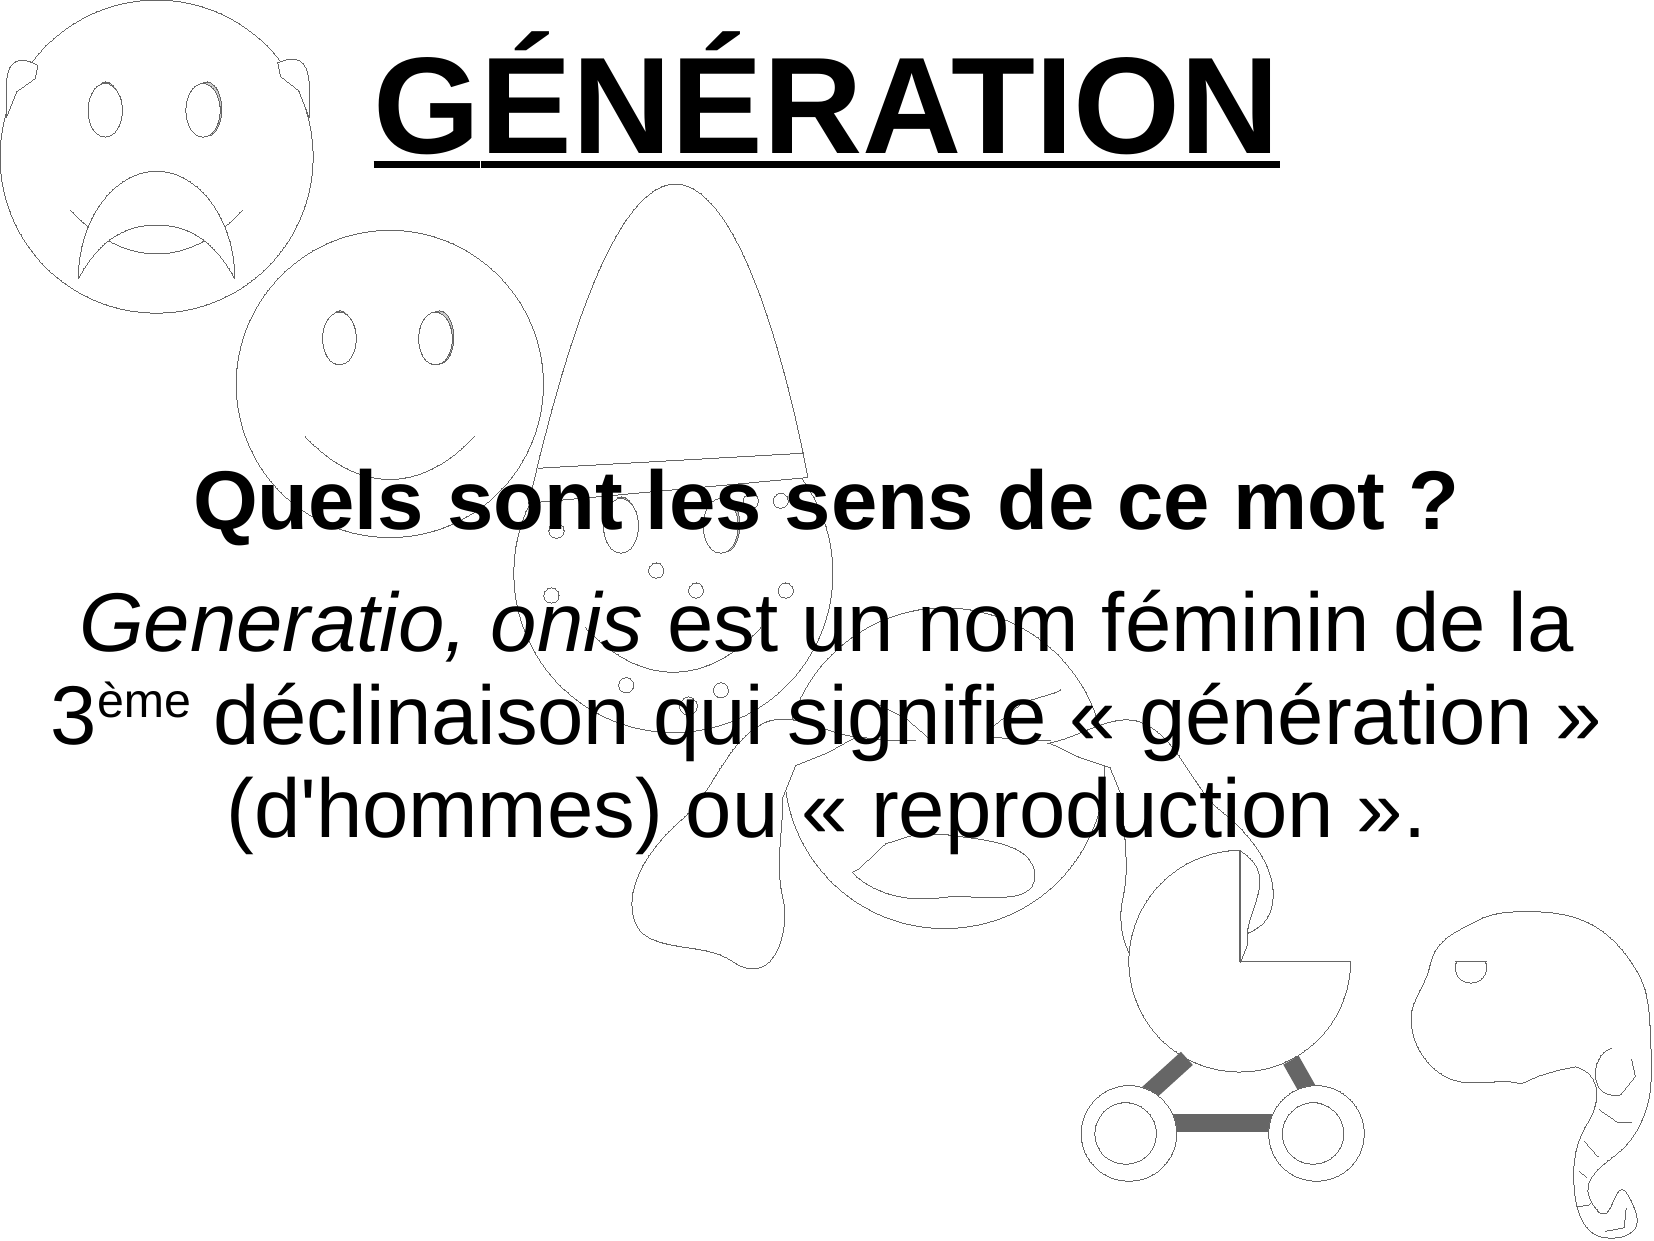

Quels sont les sens de ce mot ?
Generatio, onis est un nom féminin de la 3ème déclinaison qui signifie « génération » (d'hommes) ou « reproduction ».
# GÉNÉRATION